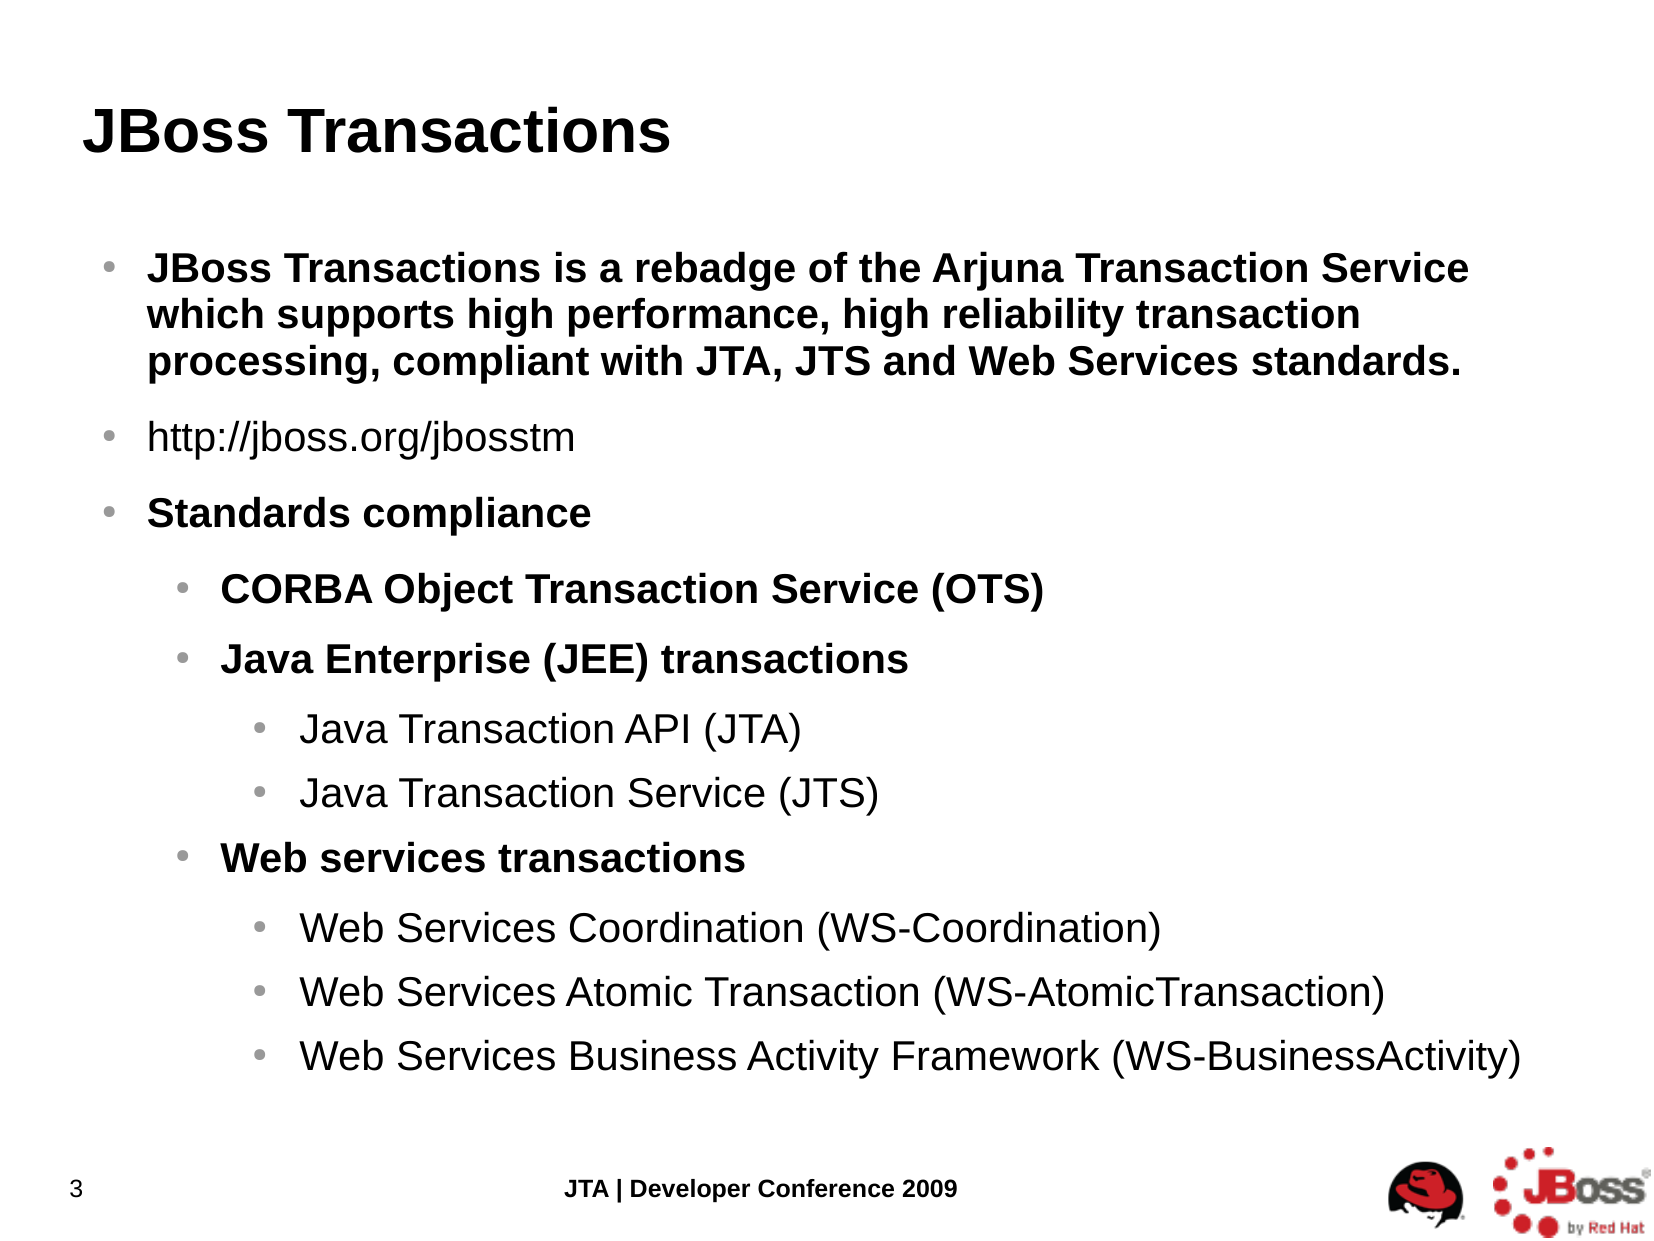

# JBoss Transactions
JBoss Transactions is a rebadge of the Arjuna Transaction Service which supports high performance, high reliability transaction processing, compliant with JTA, JTS and Web Services standards.
http://jboss.org/jbosstm
Standards compliance
CORBA Object Transaction Service (OTS)
Java Enterprise (JEE) transactions
Java Transaction API (JTA)
Java Transaction Service (JTS)
Web services transactions
Web Services Coordination (WS-Coordination)
Web Services Atomic Transaction (WS-AtomicTransaction)
Web Services Business Activity Framework (WS-BusinessActivity)